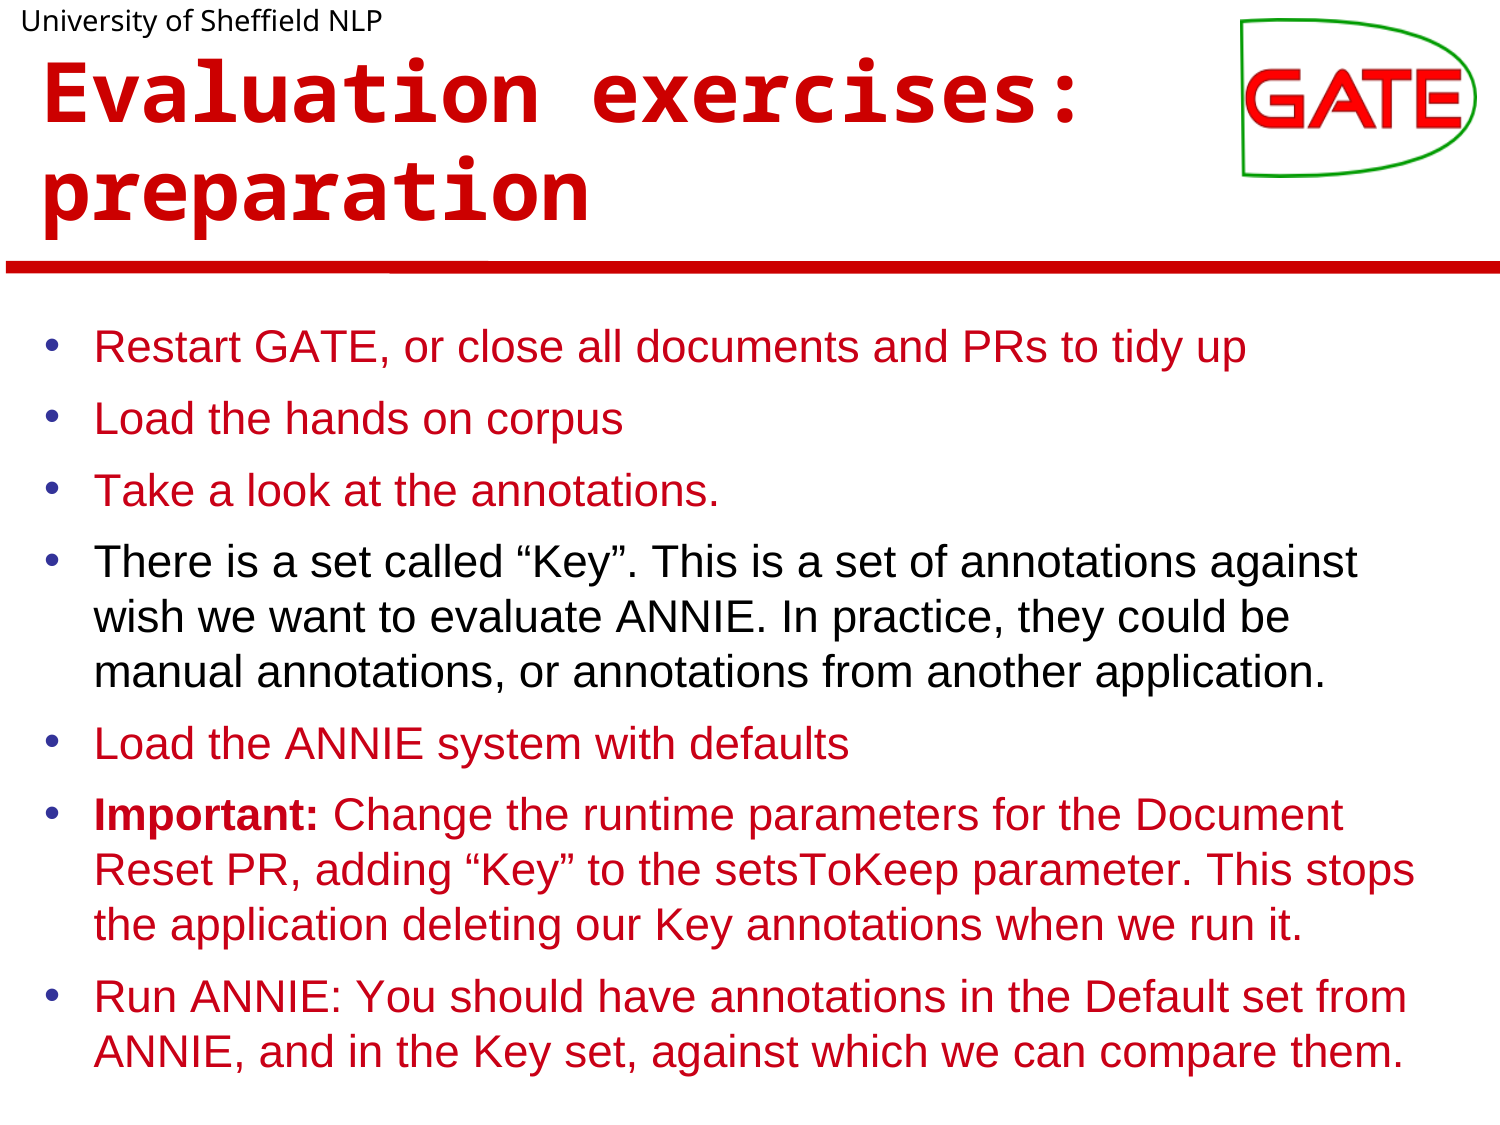

Evaluation exercises: preparation
Restart GATE, or close all documents and PRs to tidy up
Load the hands on corpus
Take a look at the annotations.
There is a set called “Key”. This is a set of annotations against wish we want to evaluate ANNIE. In practice, they could be manual annotations, or annotations from another application.
Load the ANNIE system with defaults
Important: Change the runtime parameters for the Document Reset PR, adding “Key” to the setsToKeep parameter. This stops the application deleting our Key annotations when we run it.
Run ANNIE: You should have annotations in the Default set from ANNIE, and in the Key set, against which we can compare them.